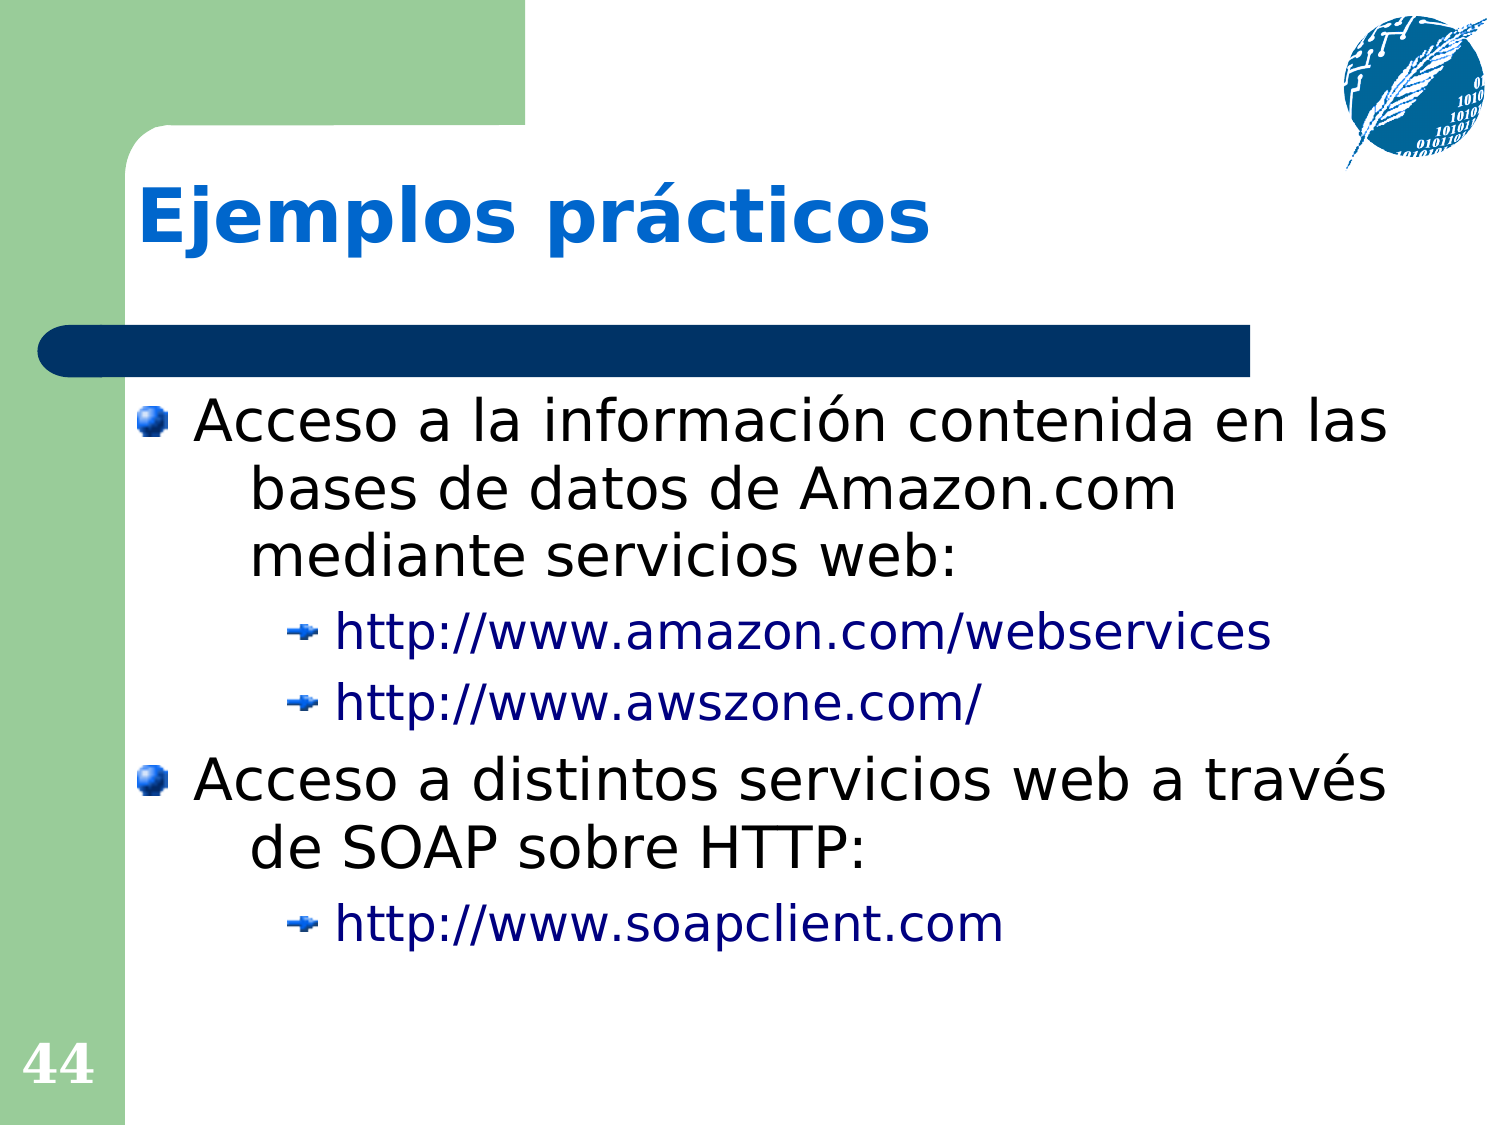

# Ejemplos prácticos
Acceso a la información contenida en las bases de datos de Amazon.com mediante servicios web:
http://www.amazon.com/webservices
http://www.awszone.com/
Acceso a distintos servicios web a través de SOAP sobre HTTP:
http://www.soapclient.com
44